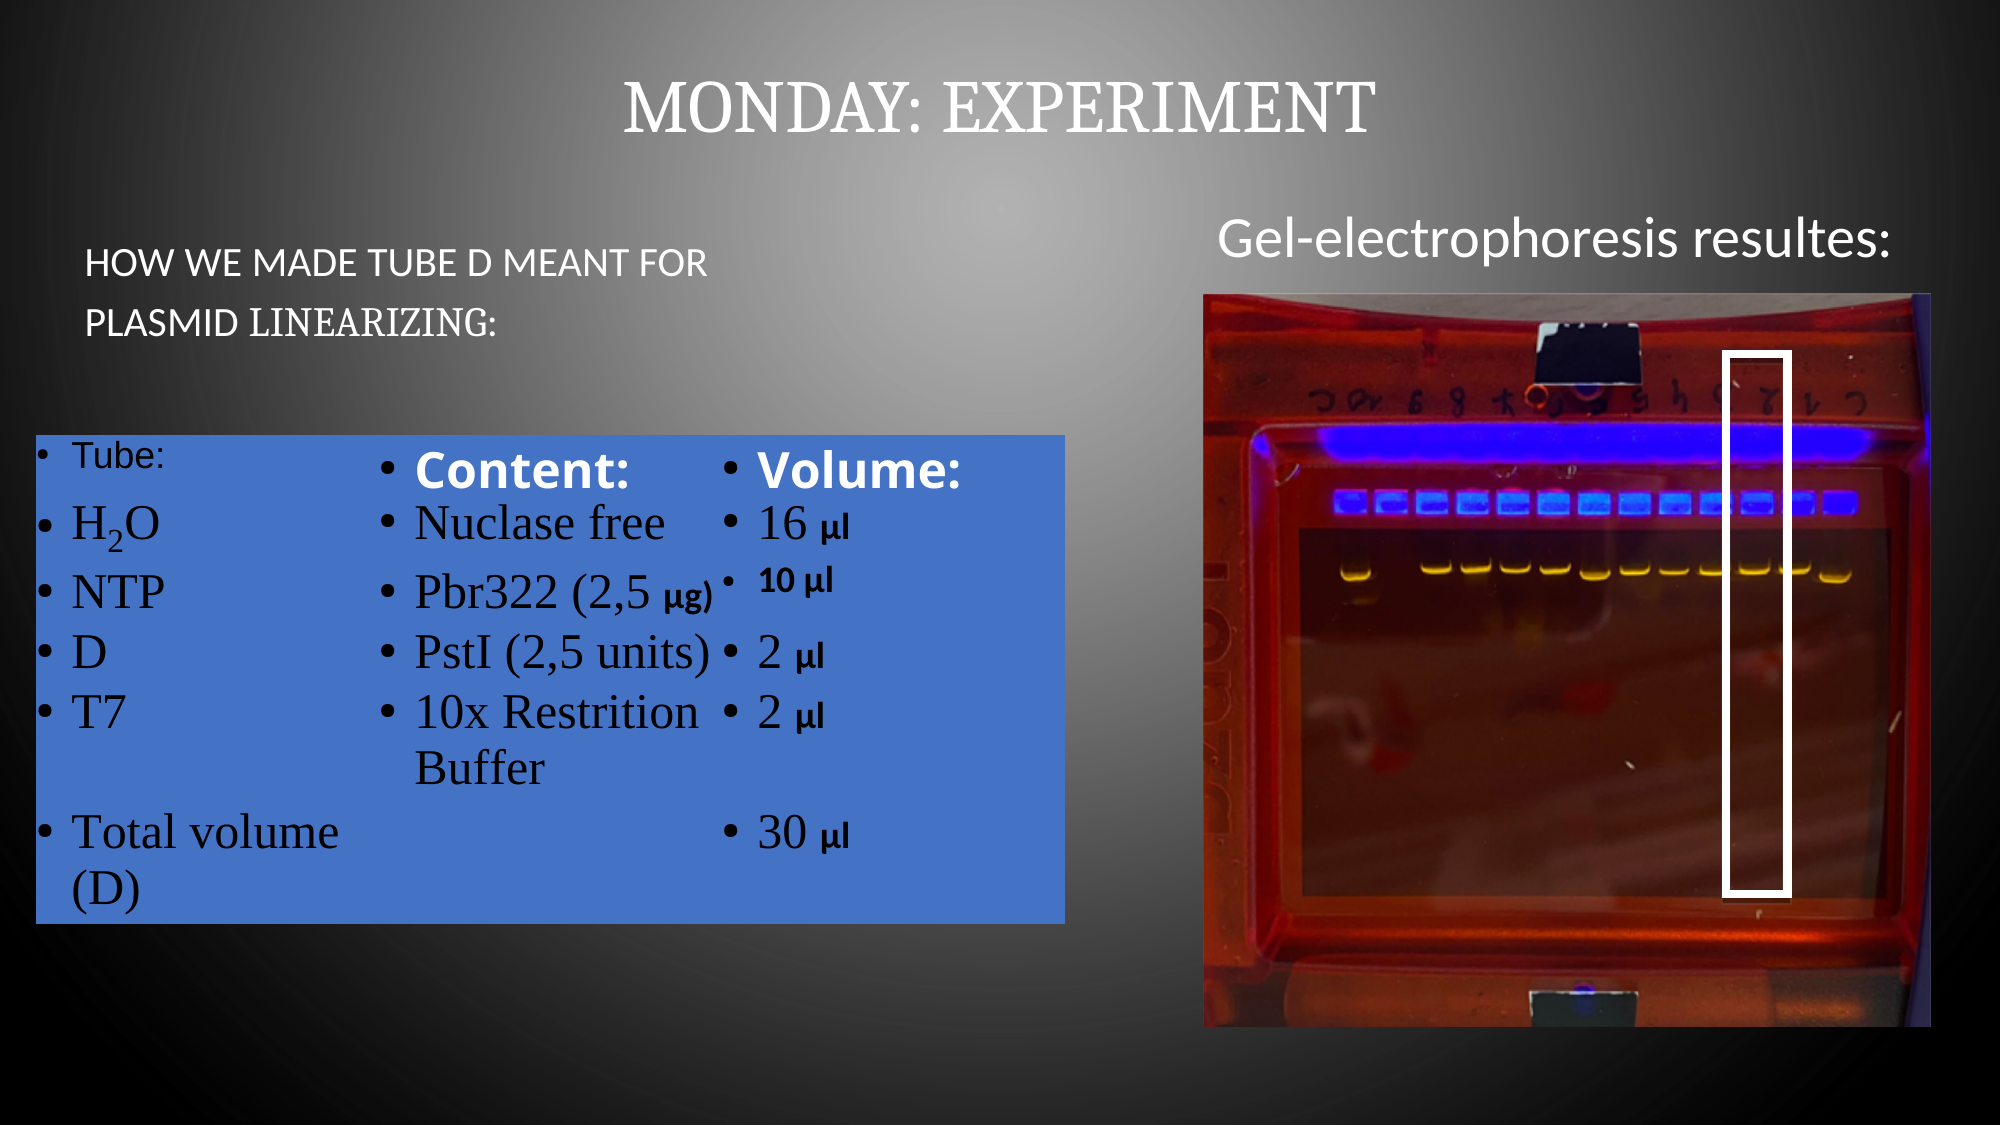

# Monday: Experiment
Gel-electrophoresis resultes:
How we made tube D meant for plasmid linearizing:
| Tube: | Content: | Volume: |
| --- | --- | --- |
| H2O | Nuclase free | 16 µl |
| NTP | Pbr322 (2,5 µg) | 10 µl |
| D | PstI (2,5 units) | 2 µl |
| T7 | 10x Restrition Buffer | 2 µl |
| Total volume (D) | | 30 µl |